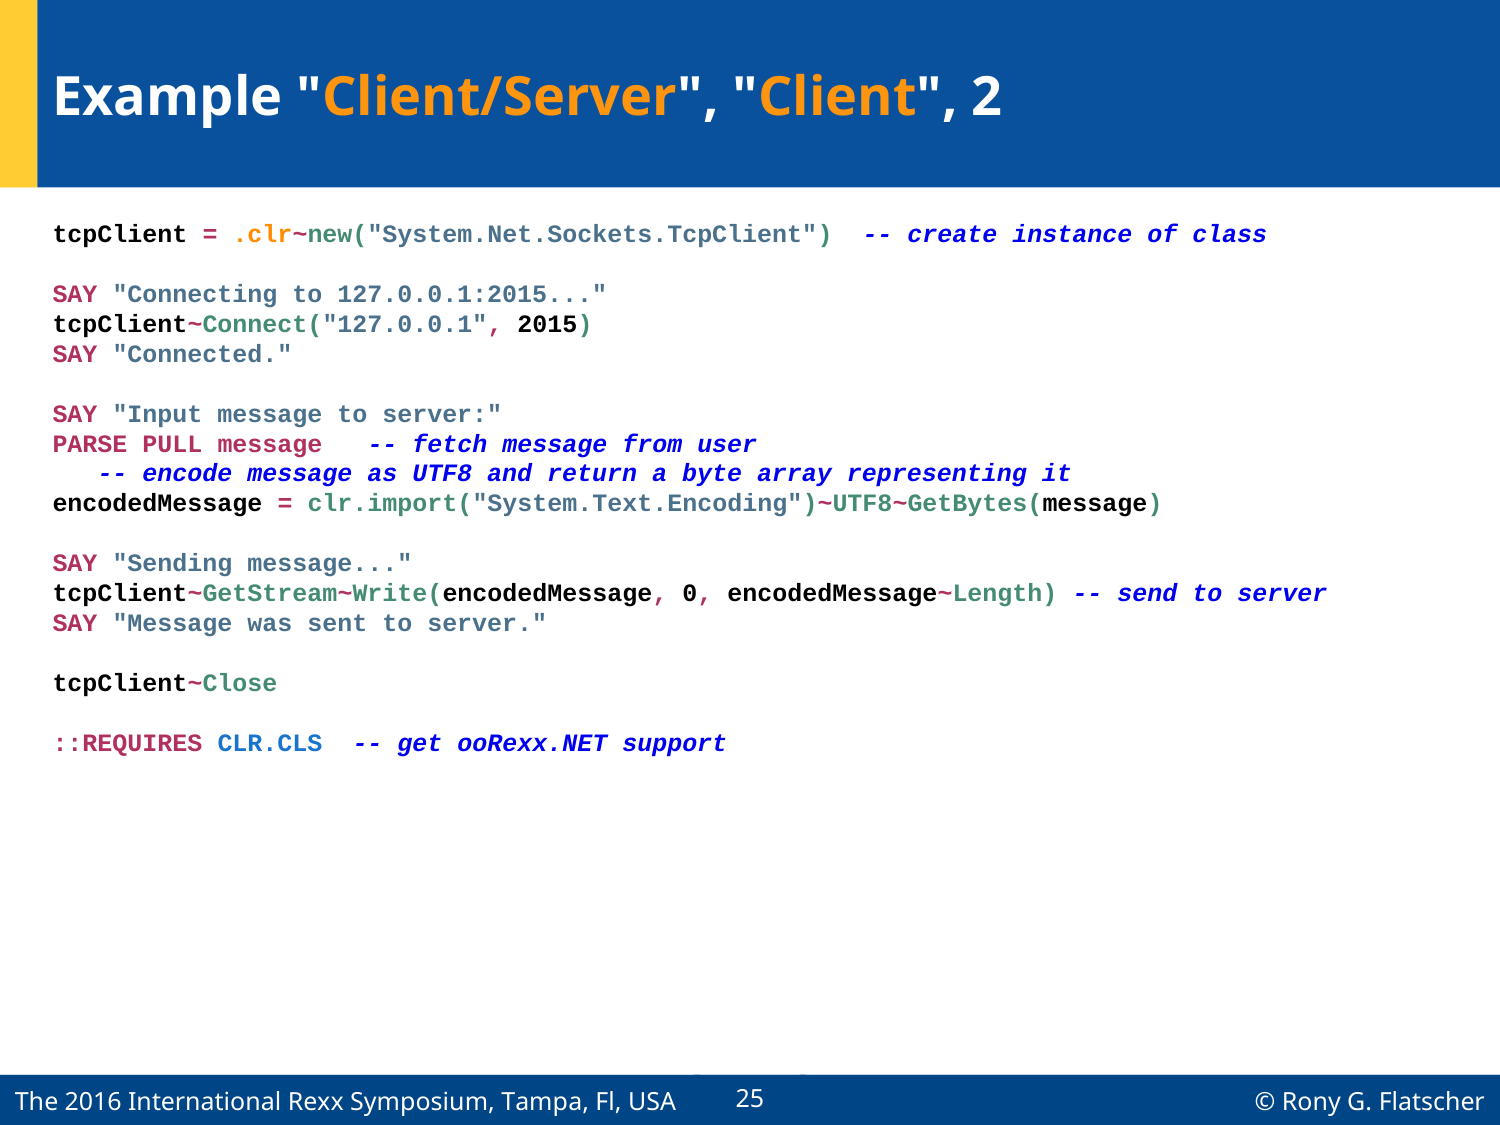

# Example "Client/Server", "Client", 2
tcpClient = .clr~new("System.Net.Sockets.TcpClient") -- create instance of class
SAY "Connecting to 127.0.0.1:2015..."
tcpClient~Connect("127.0.0.1", 2015)
SAY "Connected."
SAY "Input message to server:"
PARSE PULL message -- fetch message from user
 -- encode message as UTF8 and return a byte array representing it
encodedMessage = clr.import("System.Text.Encoding")~UTF8~GetBytes(message)
SAY "Sending message..."
tcpClient~GetStream~Write(encodedMessage, 0, encodedMessage~Length) -- send to server
SAY "Message was sent to server."
tcpClient~Close
::REQUIRES CLR.CLS -- get ooRexx.NET support